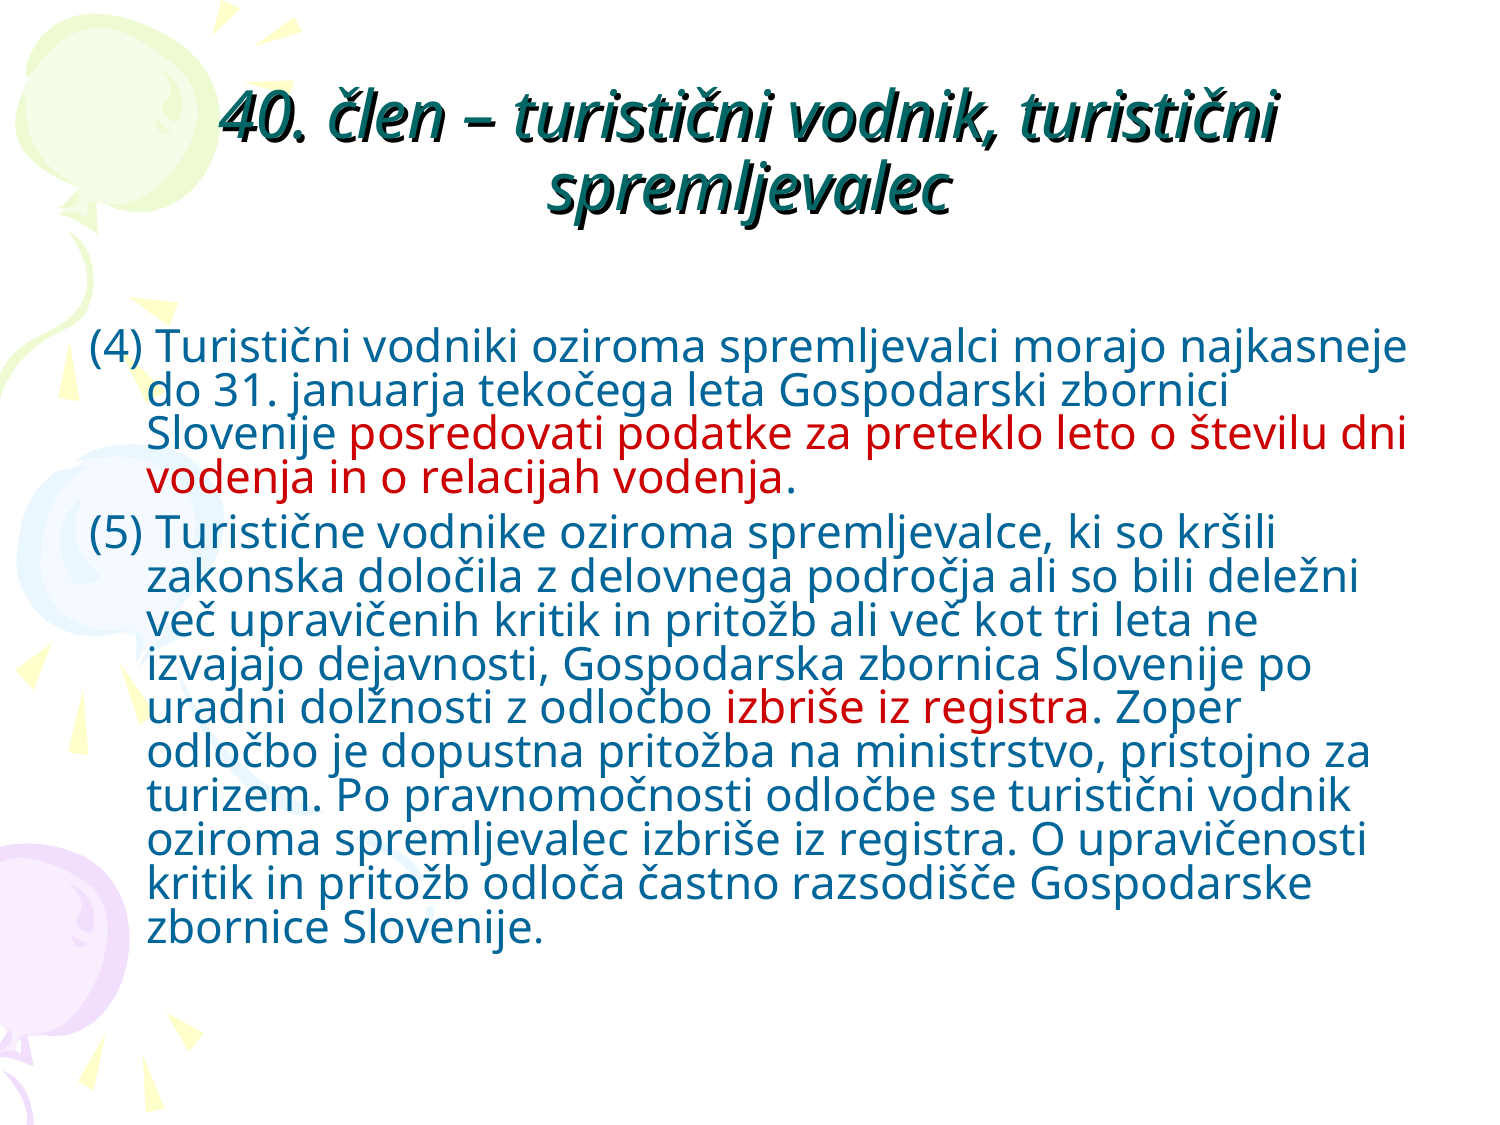

# 40. člen – turistični vodnik, turistični spremljevalec
(4) Turistični vodniki oziroma spremljevalci morajo najkasneje do 31. januarja tekočega leta Gospodarski zbornici Slovenije posredovati podatke za preteklo leto o številu dni vodenja in o relacijah vodenja.
(5) Turistične vodnike oziroma spremljevalce, ki so kršili zakonska določila z delovnega področja ali so bili deležni več upravičenih kritik in pritožb ali več kot tri leta ne izvajajo dejavnosti, Gospodarska zbornica Slovenije po uradni dolžnosti z odločbo izbriše iz registra. Zoper odločbo je dopustna pritožba na ministrstvo, pristojno za turizem. Po pravnomočnosti odločbe se turistični vodnik oziroma spremljevalec izbriše iz registra. O upravičenosti kritik in pritožb odloča častno razsodišče Gospodarske zbornice Slovenije.